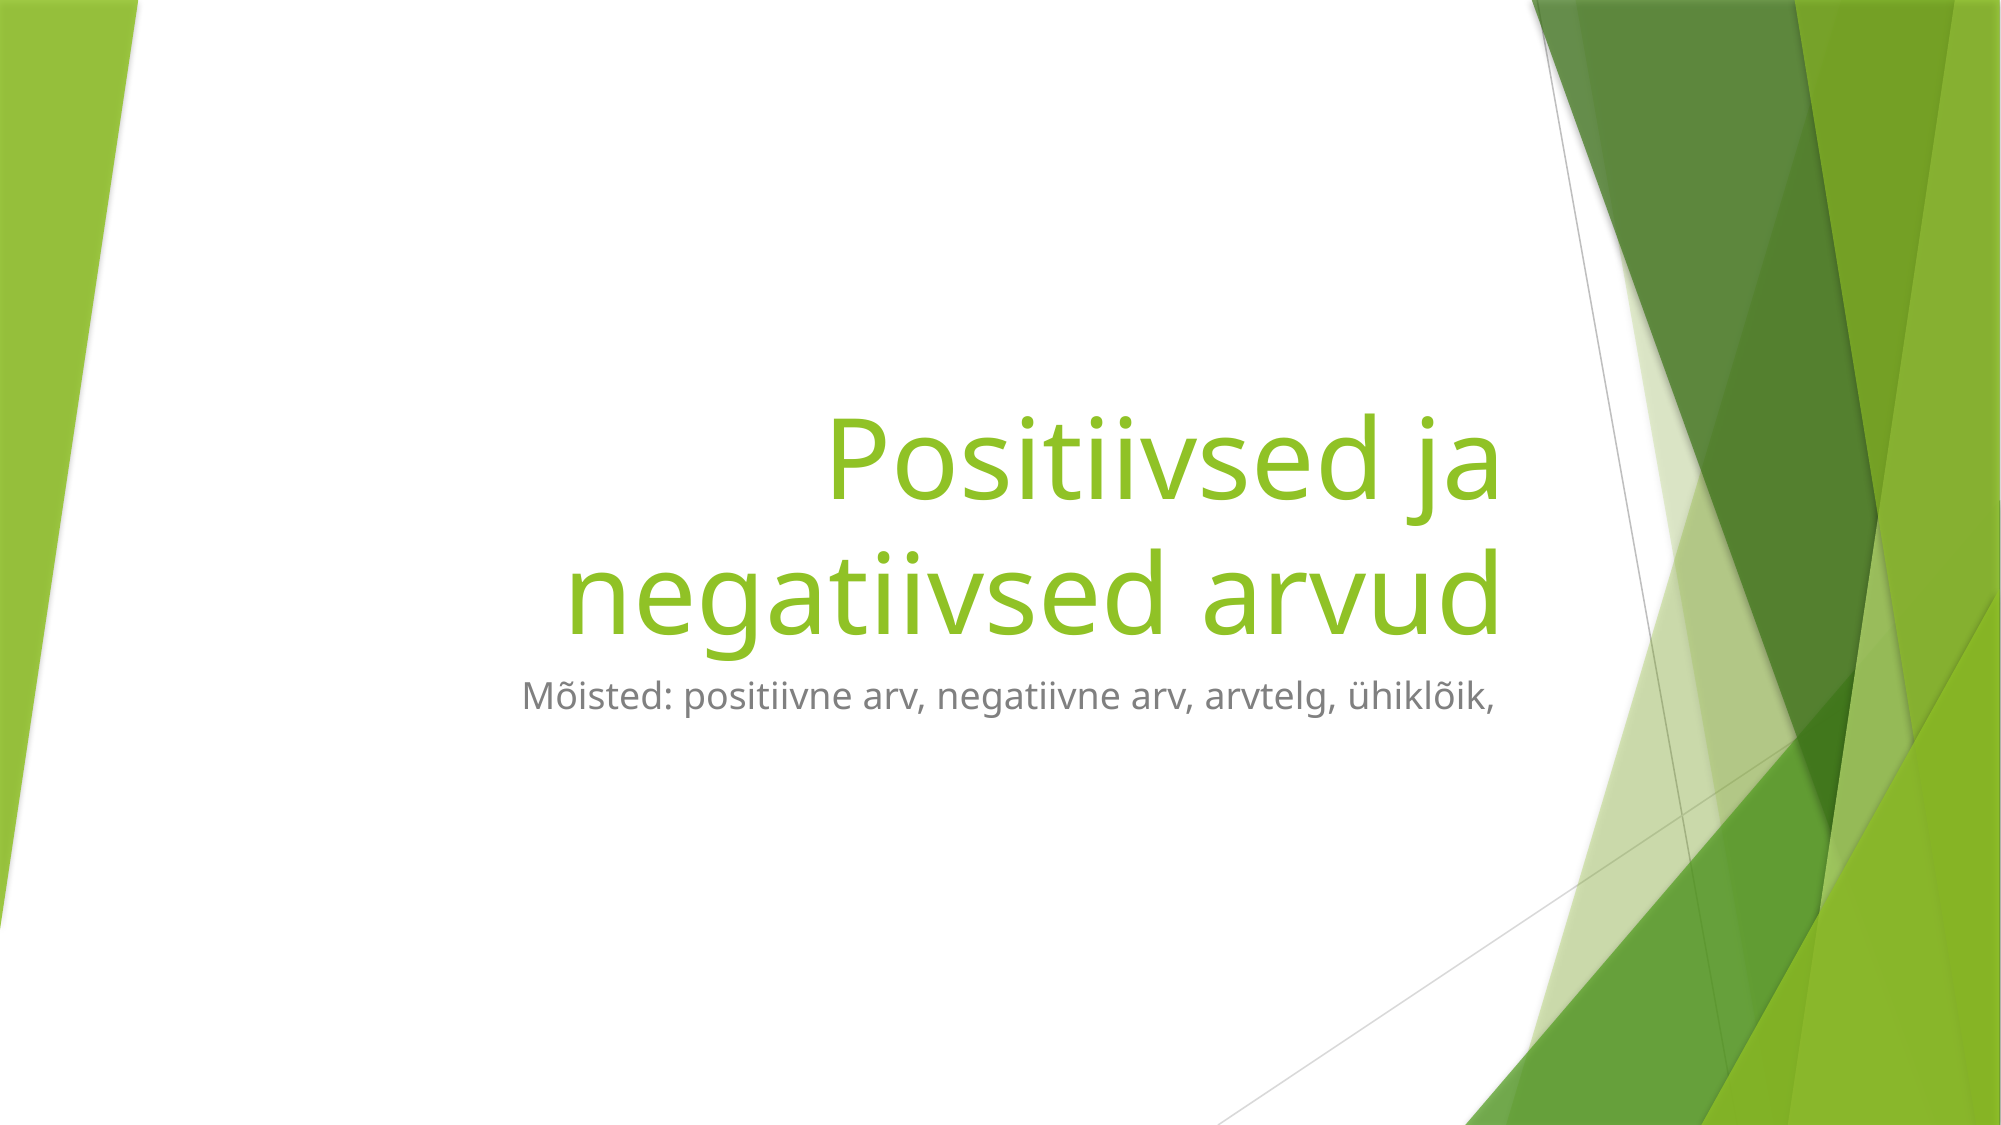

# Positiivsed ja negatiivsed arvud
Mõisted: positiivne arv, negatiivne arv, arvtelg, ühiklõik,